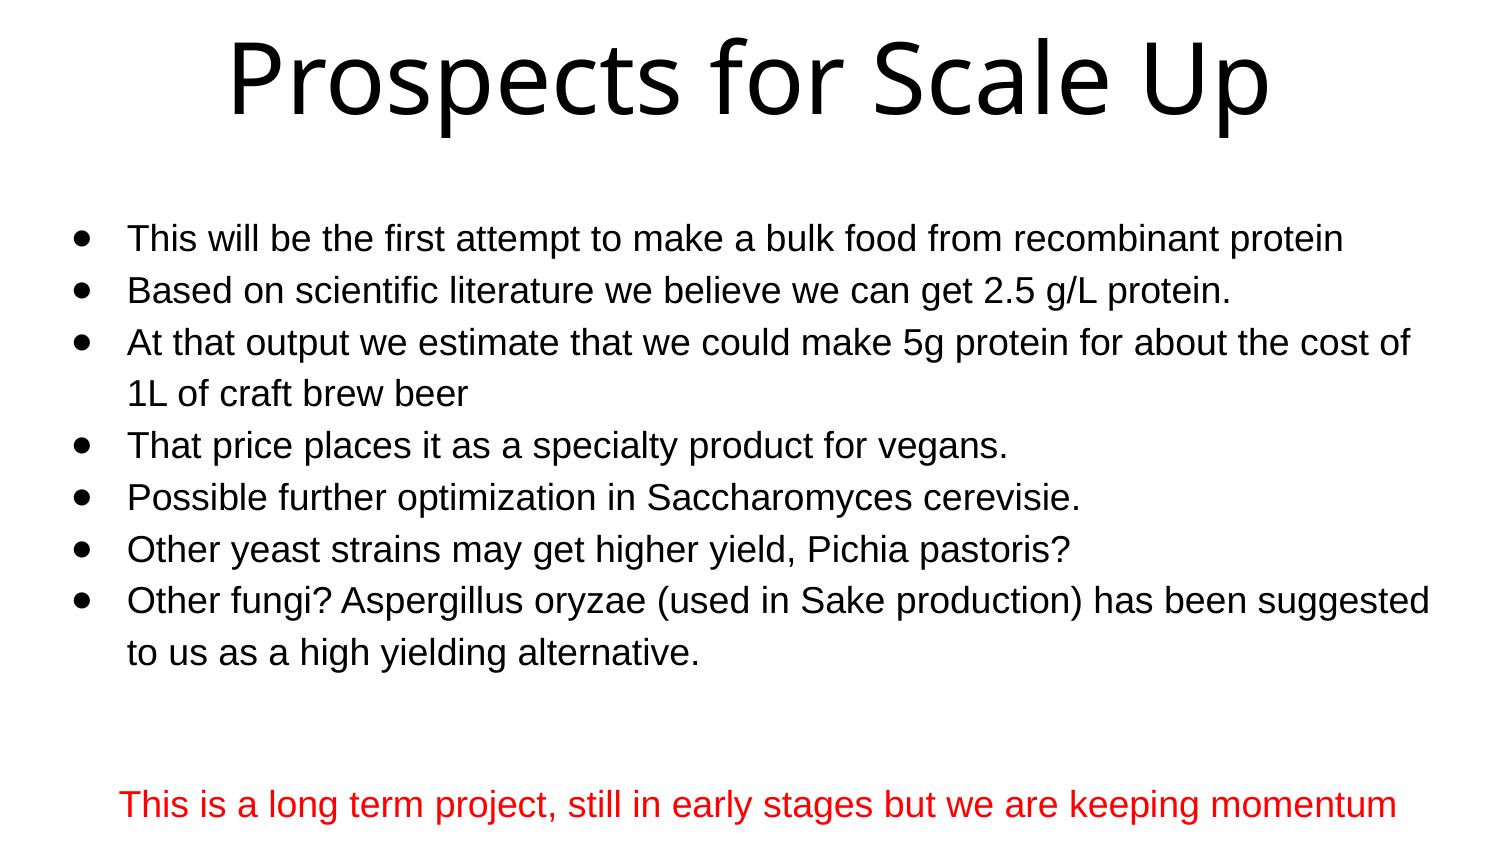

Prospects for Scale Up
This will be the first attempt to make a bulk food from recombinant protein
Based on scientific literature we believe we can get 2.5 g/L protein.
At that output we estimate that we could make 5g protein for about the cost of 1L of craft brew beer
That price places it as a specialty product for vegans.
Possible further optimization in Saccharomyces cerevisie.
Other yeast strains may get higher yield, Pichia pastoris?
Other fungi? Aspergillus oryzae (used in Sake production) has been suggested to us as a high yielding alternative.
This is a long term project, still in early stages but we are keeping momentum